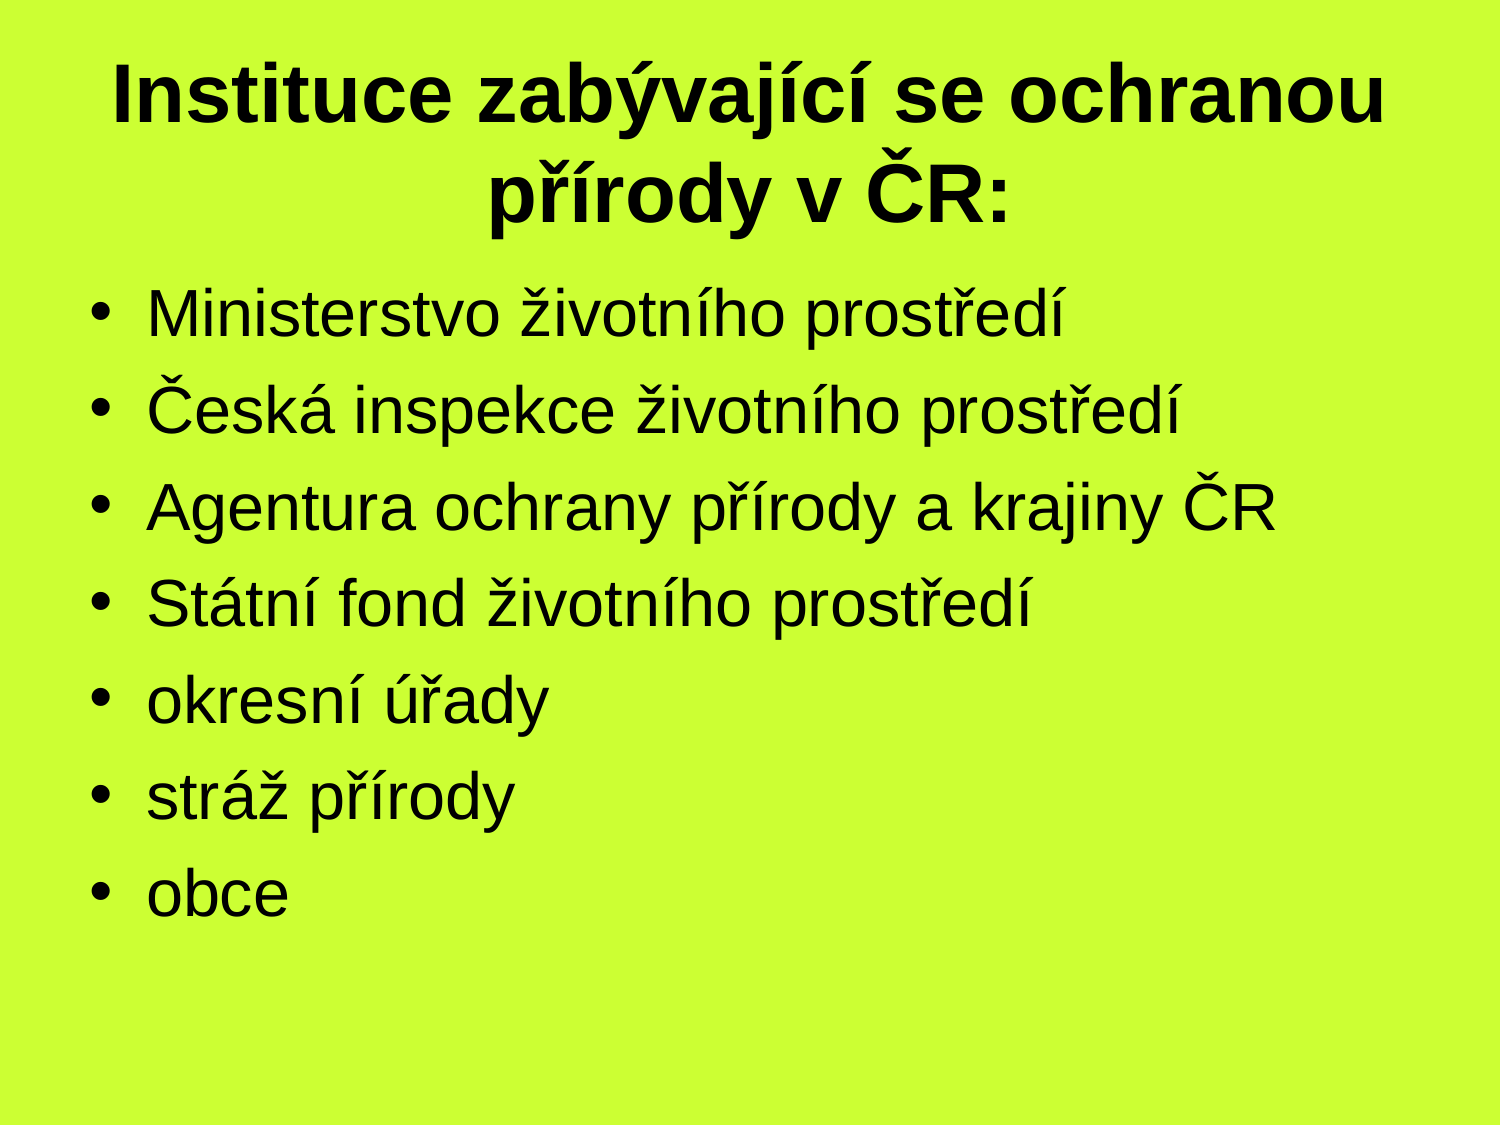

# Instituce zabývající se ochranou přírody v ČR:
Ministerstvo životního prostředí
Česká inspekce životního prostředí
Agentura ochrany přírody a krajiny ČR
Státní fond životního prostředí
okresní úřady
stráž přírody
obce